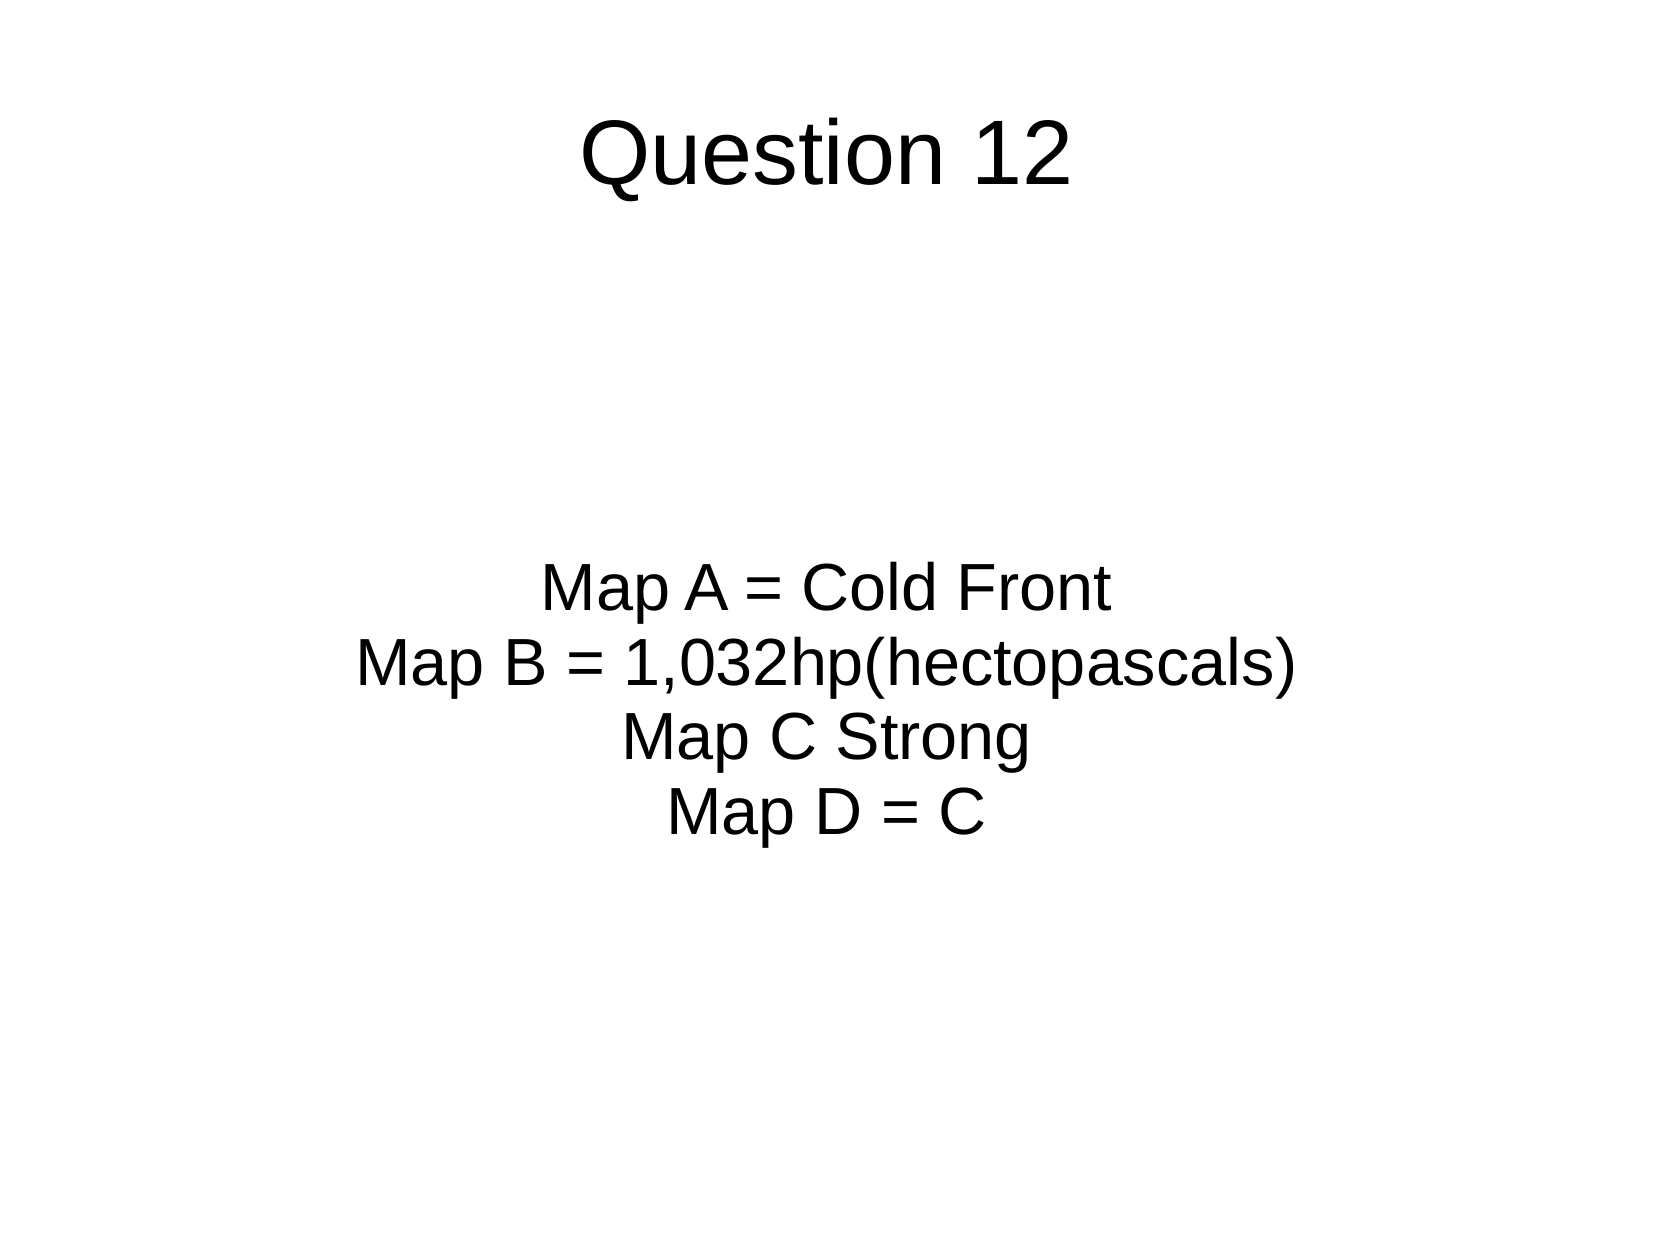

# Question 12
Map A = Cold Front
Map B = 1,032hp(hectopascals)
Map C Strong
Map D = C